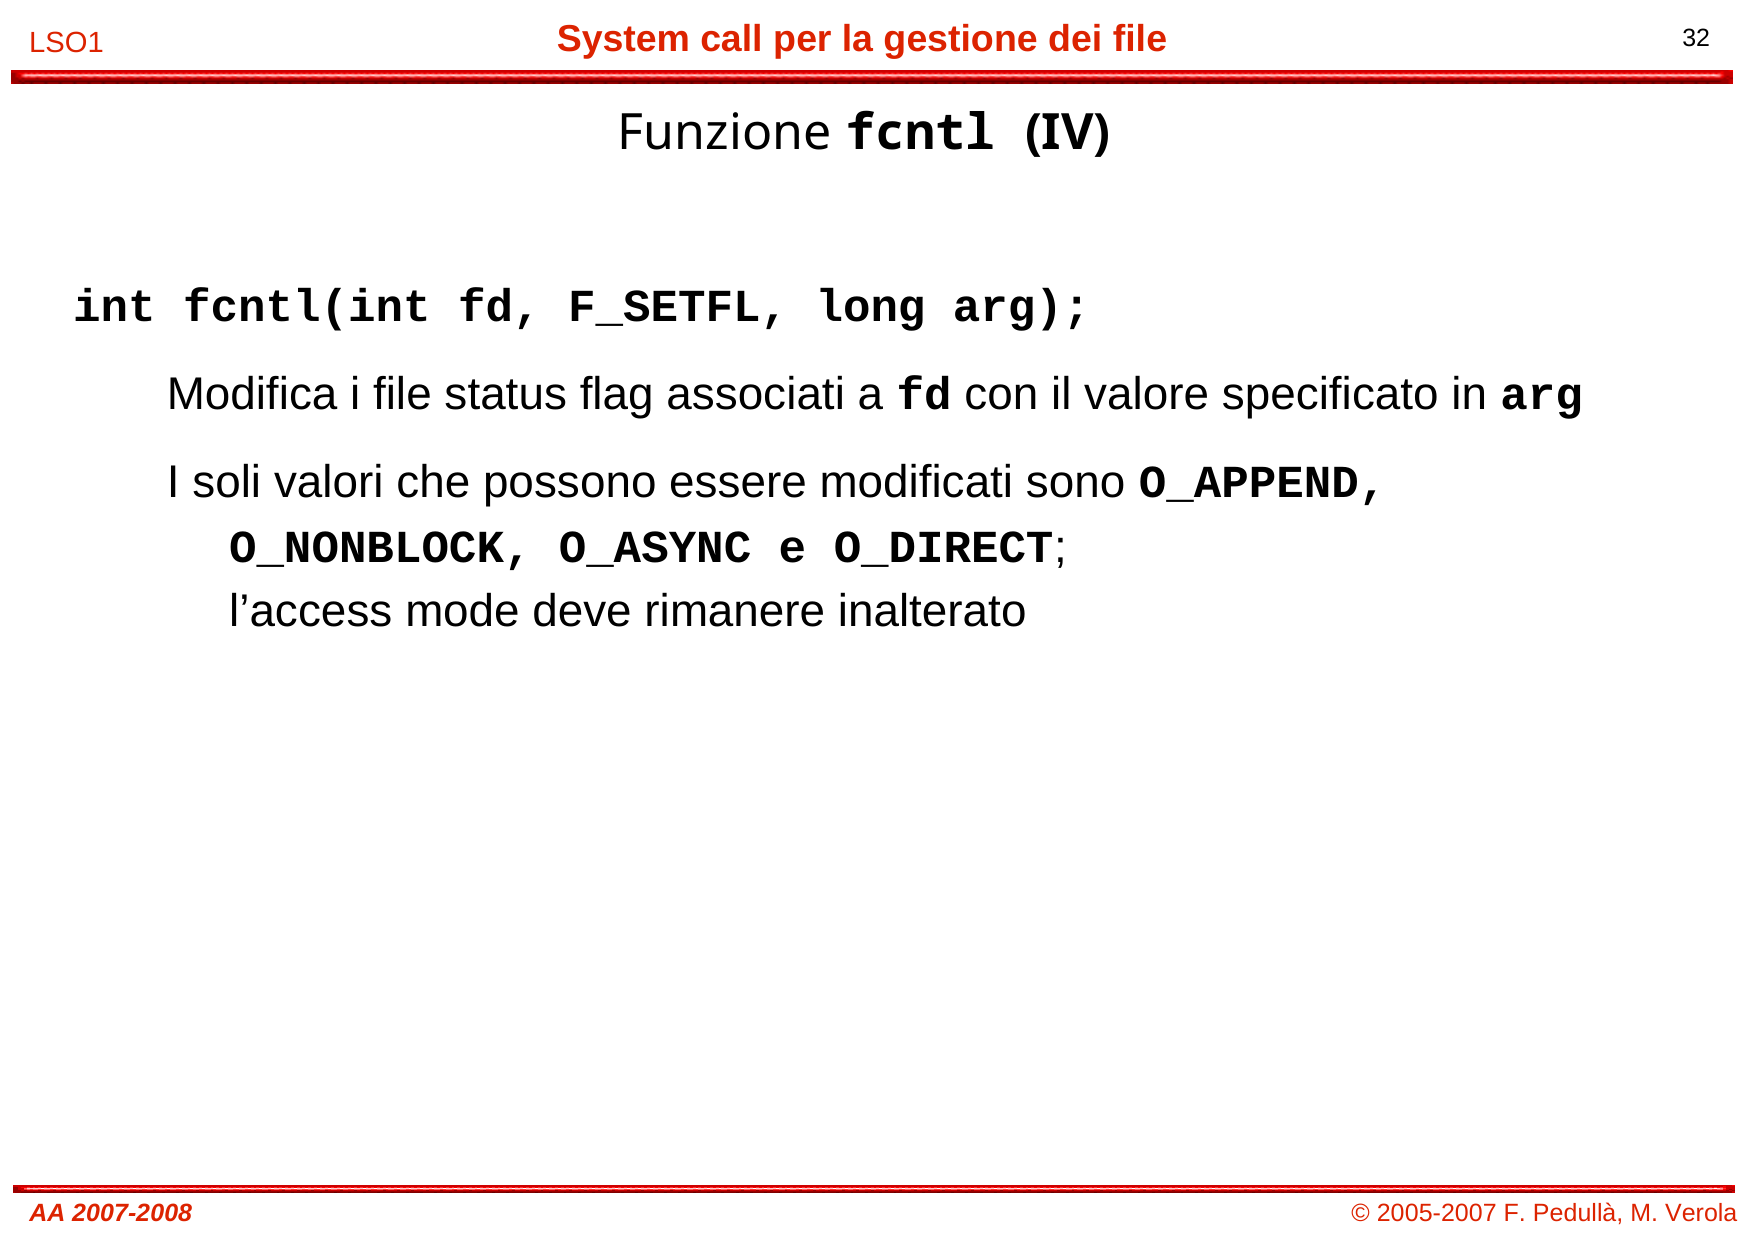

Funzione fcntl (IV)
# int fcntl(int fd, F_SETFL, long arg);
Modifica i file status flag associati a fd con il valore specificato in arg
I soli valori che possono essere modificati sono O_APPEND, O_NONBLOCK, O_ASYNC e O_DIRECT;
l’access mode deve rimanere inalterato